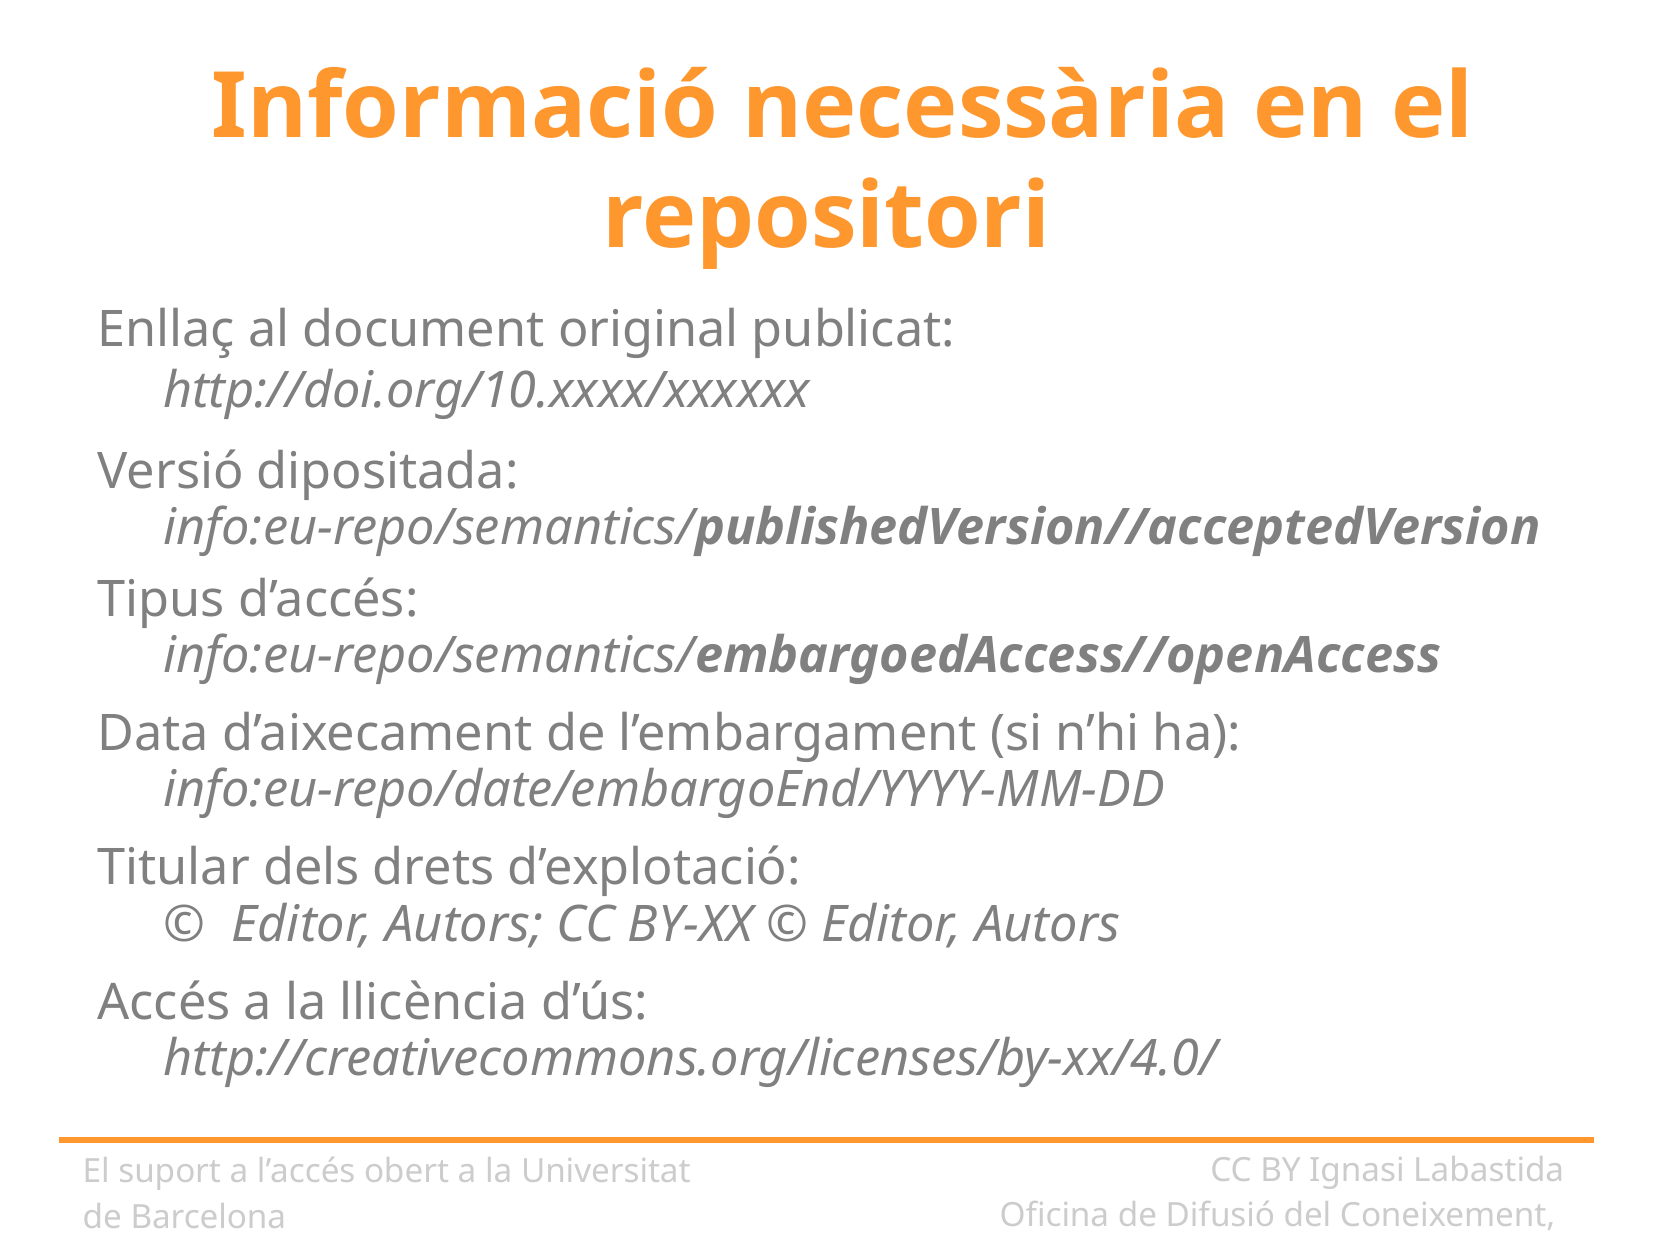

# Informació necessària en el repositori
Enllaç al document original publicat:
http://doi.org/10.xxxx/xxxxxx
Versió dipositada:
info:eu-repo/semantics/publishedVersion//acceptedVersion
Tipus d’accés:
info:eu-repo/semantics/embargoedAccess//openAccess
Data d’aixecament de l’embargament (si n’hi ha):
info:eu-repo/date/embargoEnd/YYYY-MM-DD
Titular dels drets d’explotació:
© Editor, Autors; CC BY-XX © Editor, Autors
Accés a la llicència d’ús:
http://creativecommons.org/licenses/by-xx/4.0/